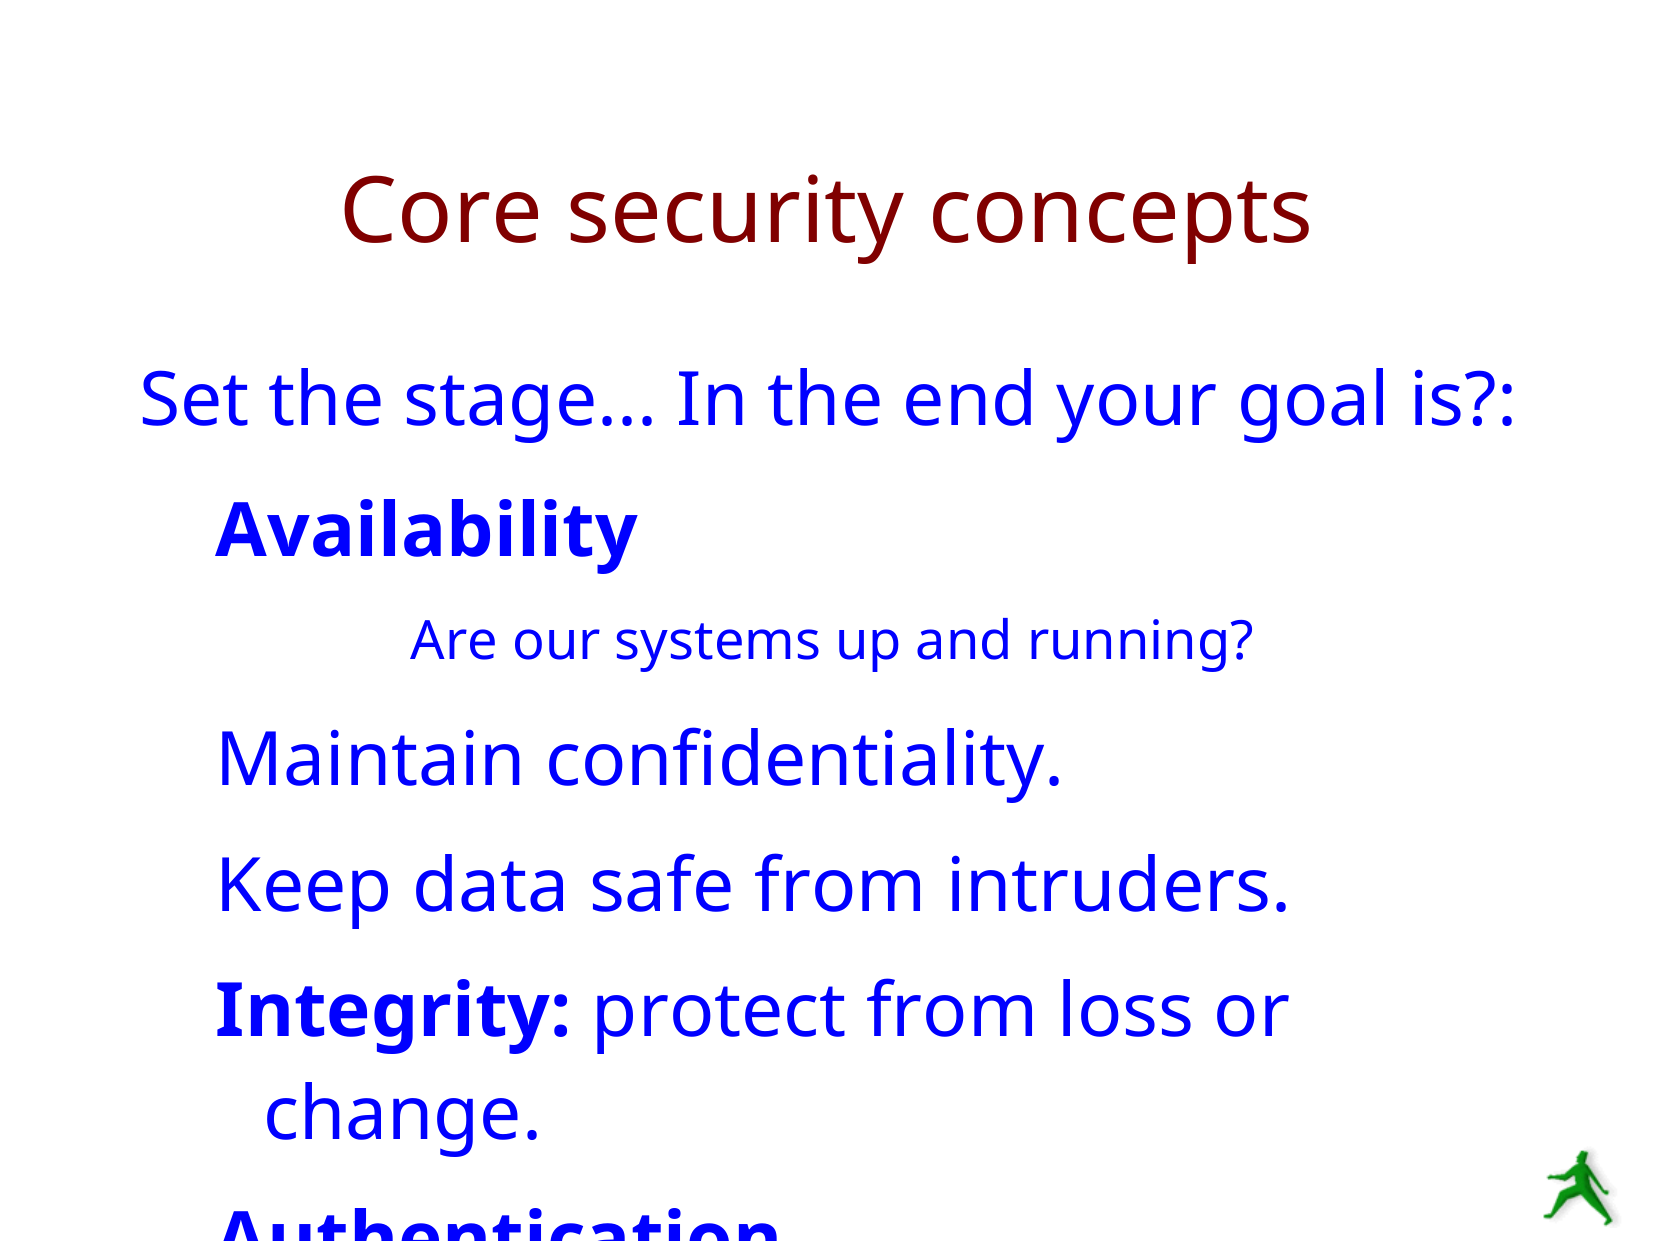

# Core security concepts
Set the stage... In the end your goal is?:
Availability
		Are our systems up and running?
Maintain confidentiality.
Keep data safe from intruders.
Integrity: protect from loss or change.
Authentication
		Is this person who they claim to be?
		Is this person allowed access?